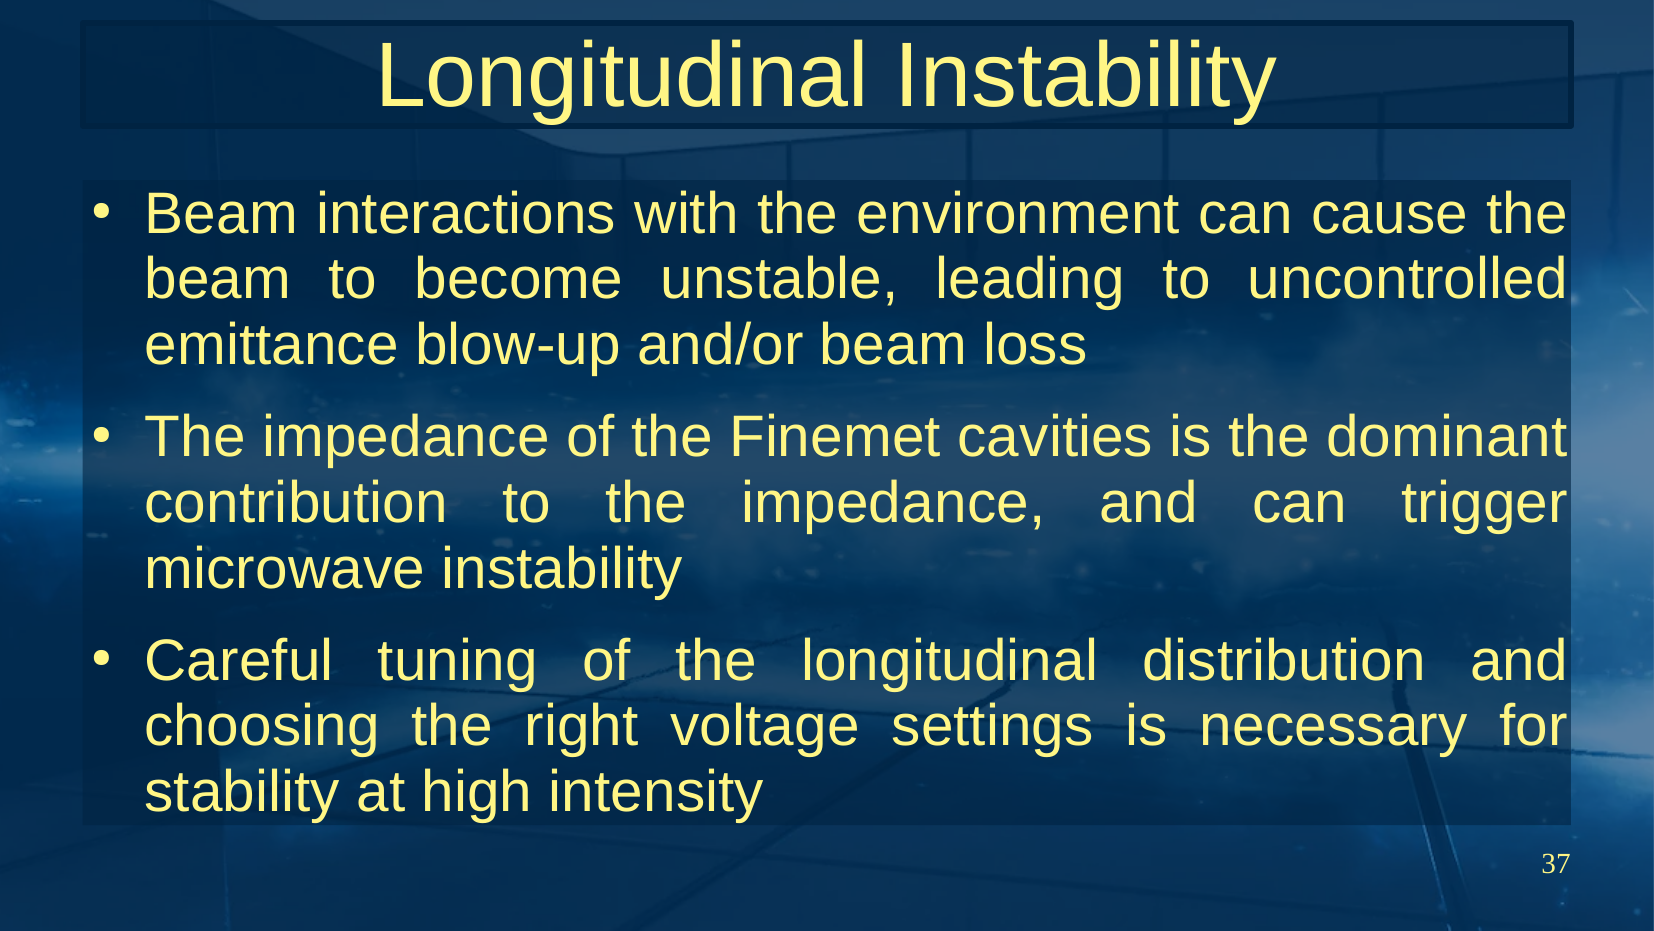

# Longitudinal Instability
Beam interactions with the environment can cause the beam to become unstable, leading to uncontrolled emittance blow-up and/or beam loss
The impedance of the Finemet cavities is the dominant contribution to the impedance, and can trigger microwave instability
Careful tuning of the longitudinal distribution and choosing the right voltage settings is necessary for stability at high intensity
37